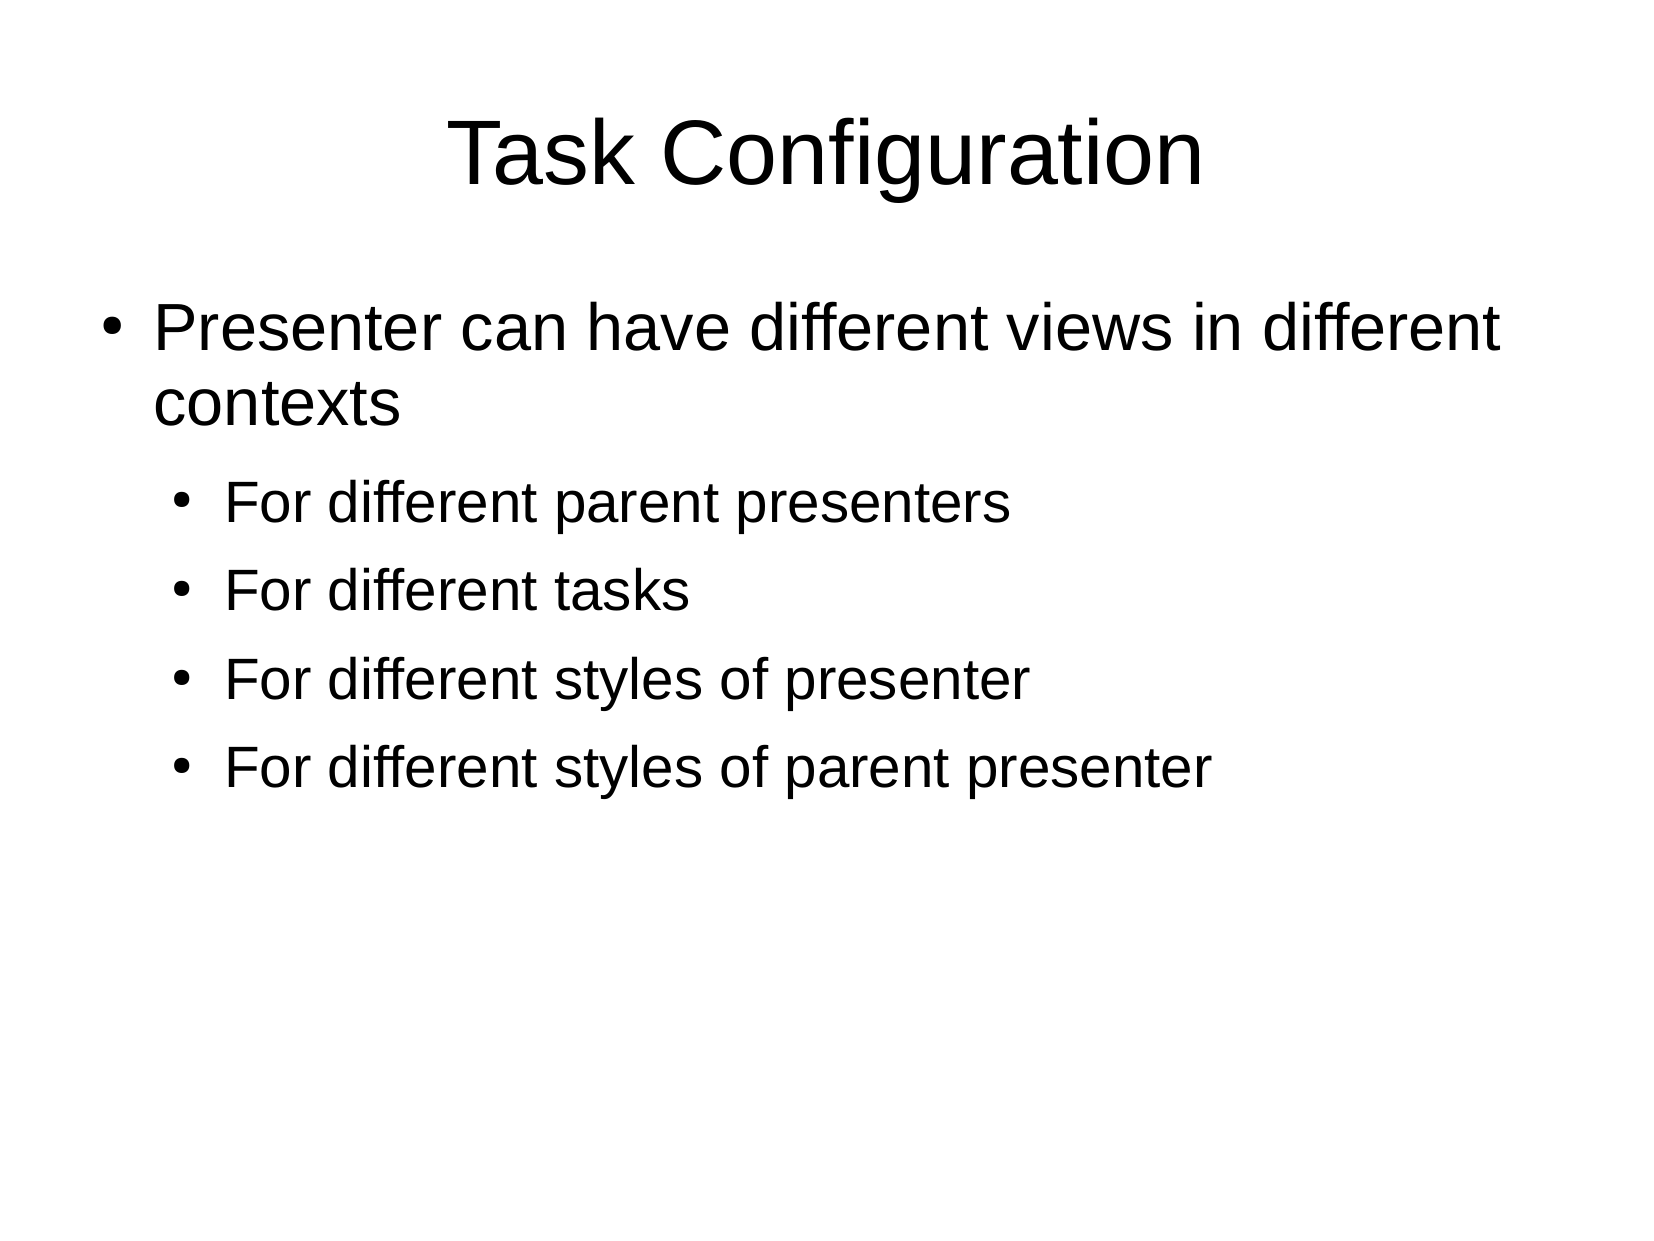

# Task Configuration
Presenter can have different views in different contexts
For different parent presenters
For different tasks
For different styles of presenter
For different styles of parent presenter